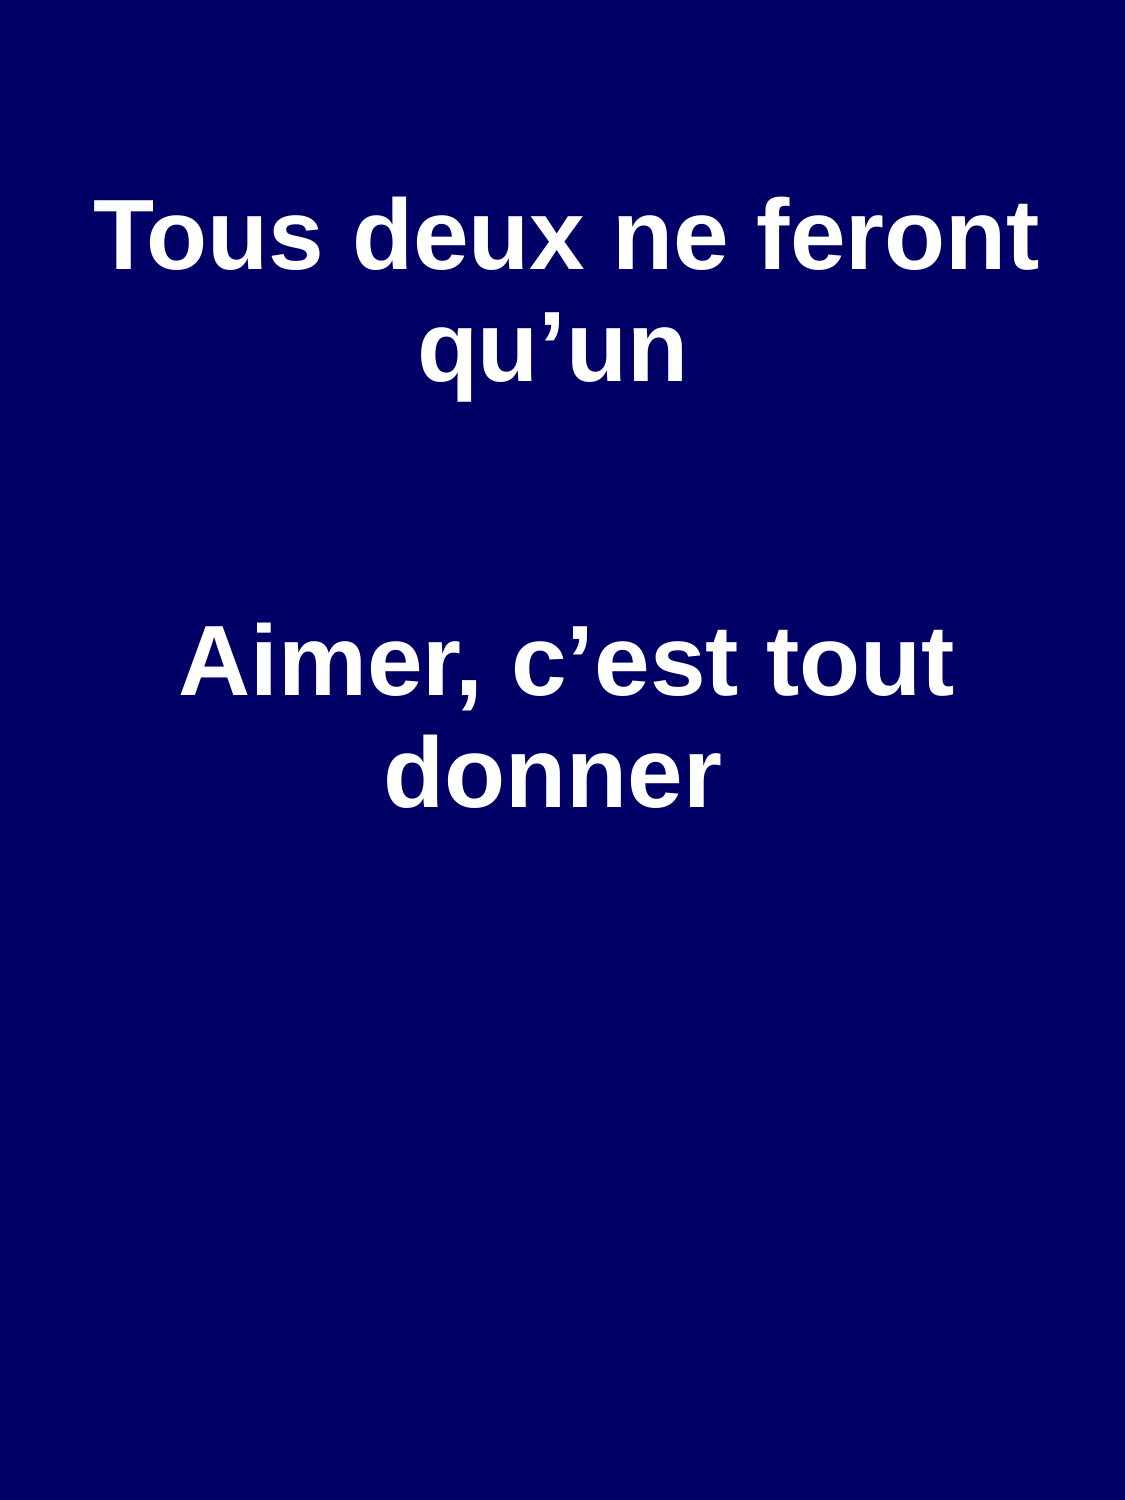

Tous deux ne feront qu’un
Aimer, c’est tout donner